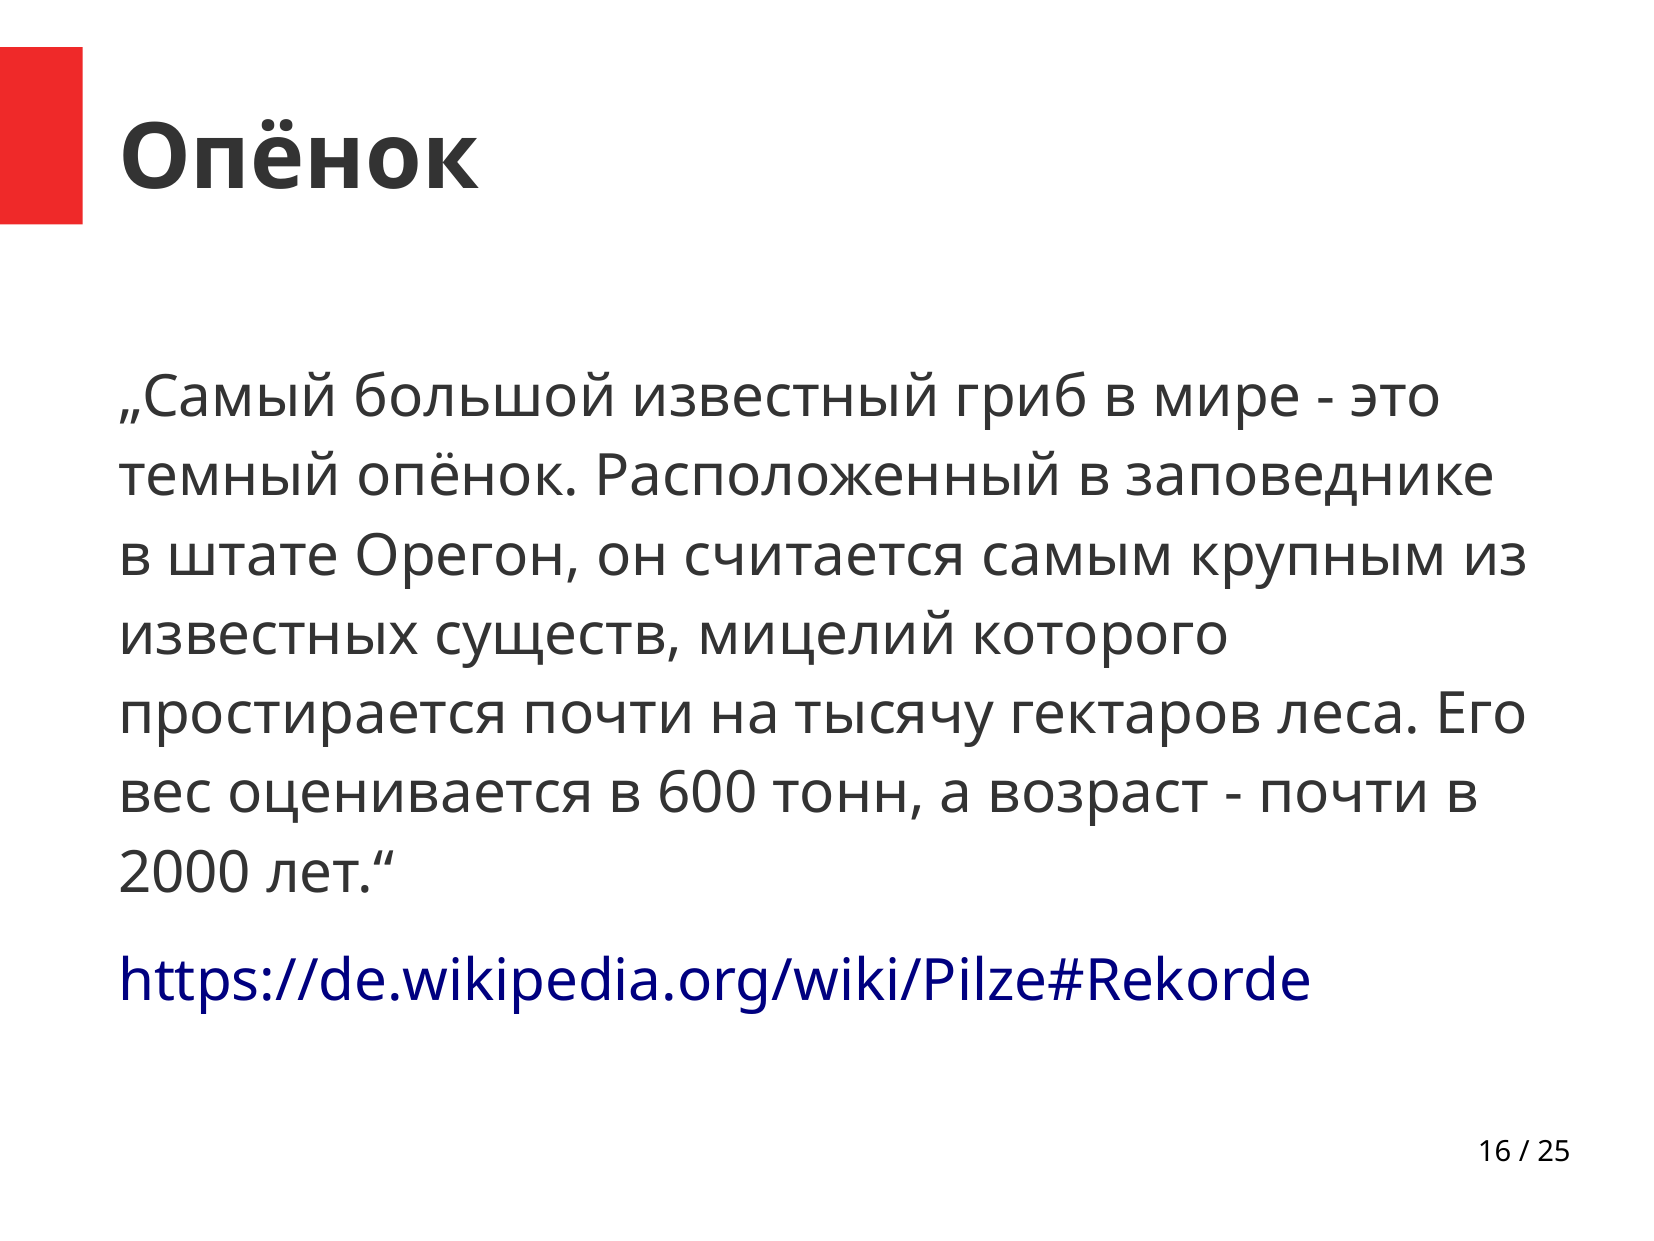

# Опёнок
„Самый большой известный гриб в мире - это темный опёнок. Расположенный в заповеднике в штате Орегон, он считается самым крупным из известных существ, мицелий которого простирается почти на тысячу гектаров леса. Его вес оценивается в 600 тонн, а возраст - почти в 2000 лет.“
https://de.wikipedia.org/wiki/Pilze#Rekorde
16